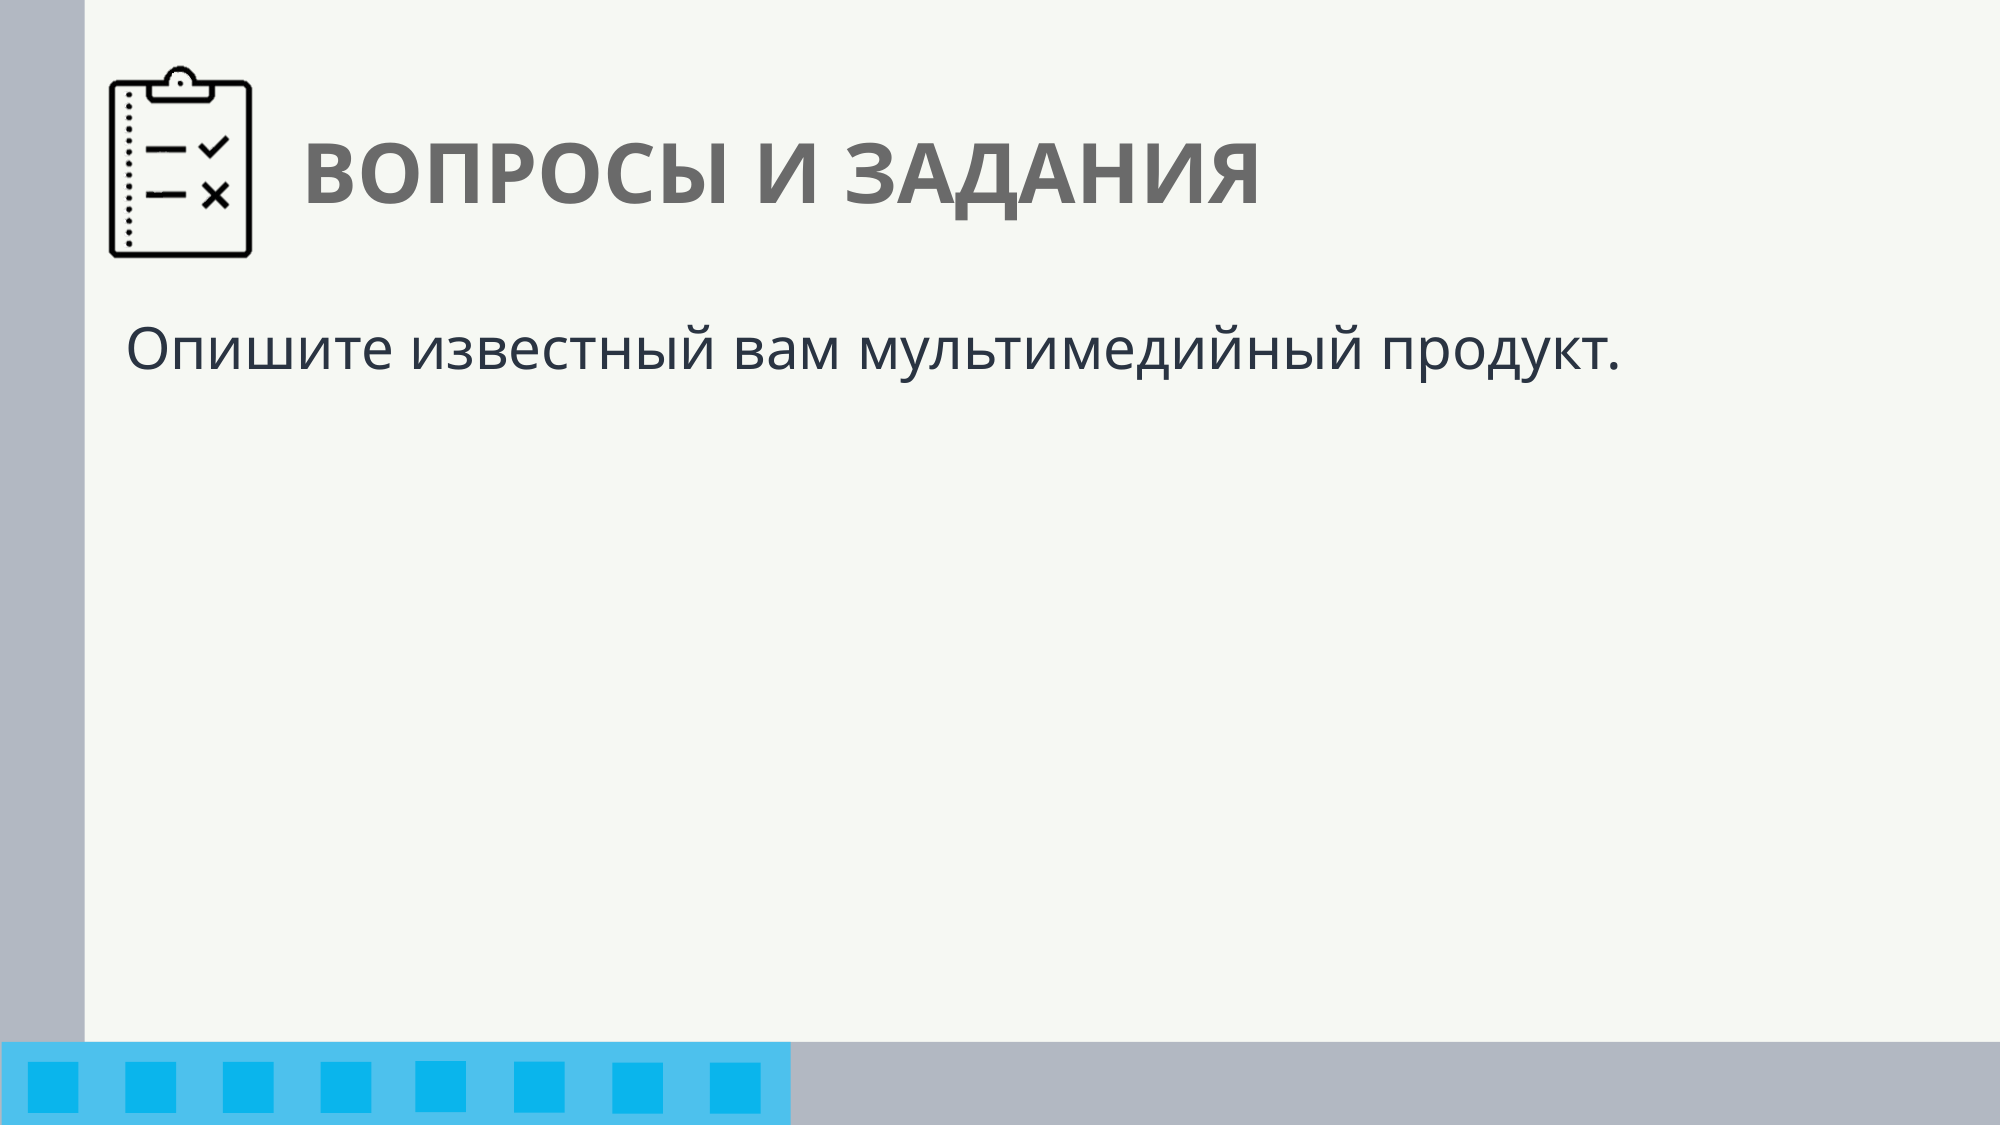

# ВОПРОСЫ И ЗАДАНИЯ
Опишите известный вам мультимедийный продукт.